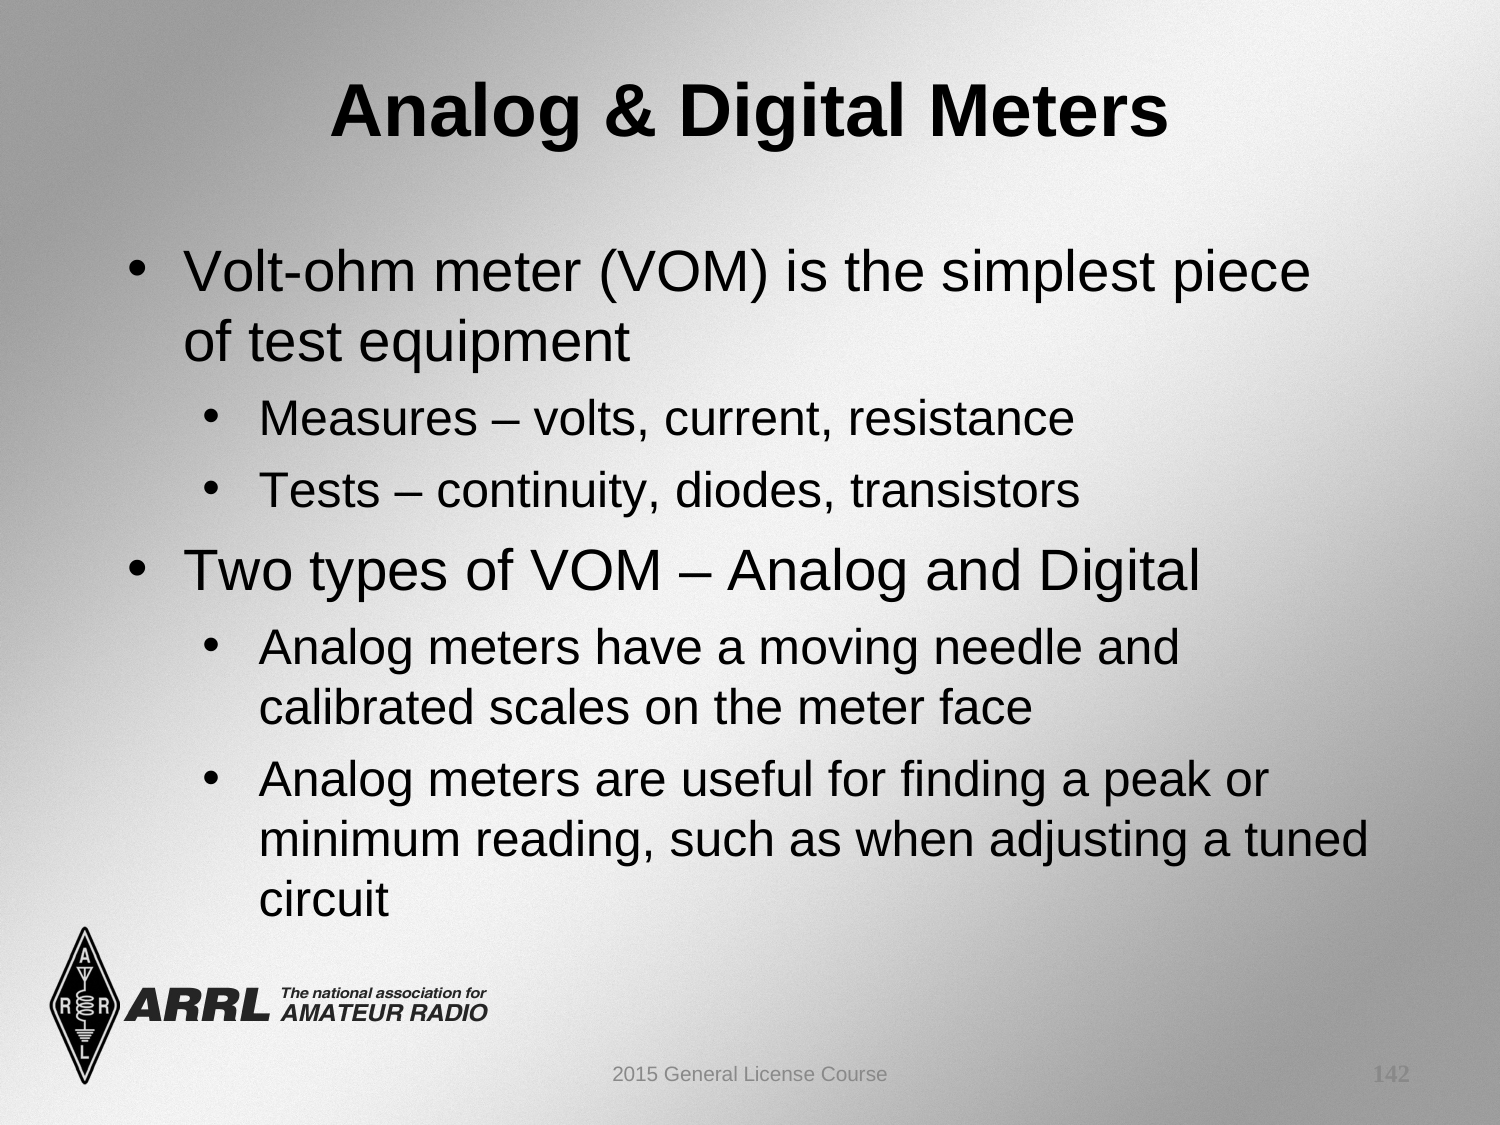

Analog & Digital Meters
Volt-ohm meter (VOM) is the simplest piece of test equipment
Measures – volts, current, resistance
Tests – continuity, diodes, transistors
Two types of VOM – Analog and Digital
Analog meters have a moving needle and calibrated scales on the meter face
Analog meters are useful for finding a peak or minimum reading, such as when adjusting a tuned circuit
2015 General License Course